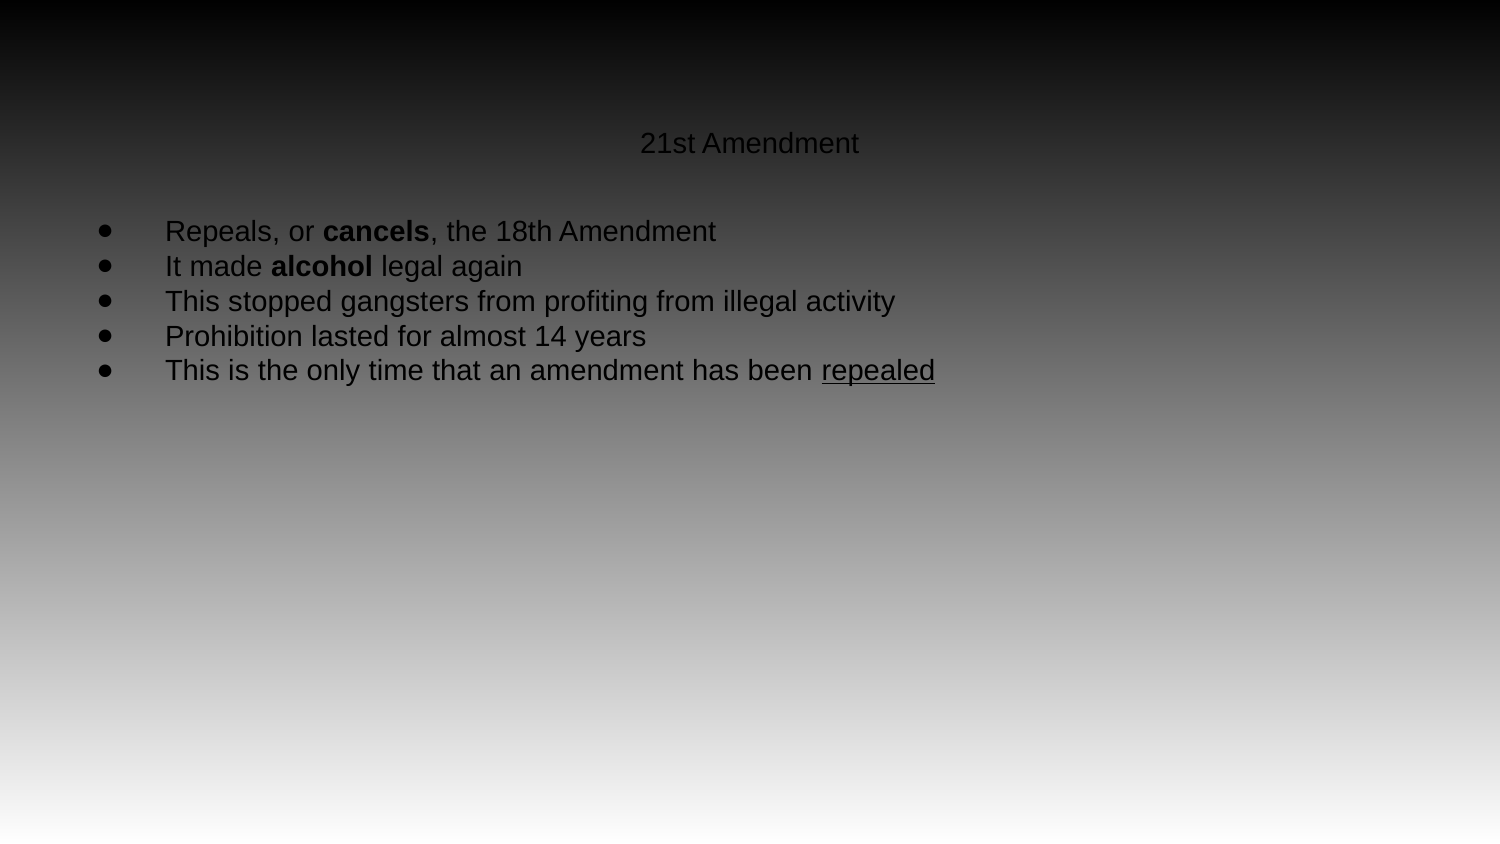

# 21st Amendment
Repeals, or cancels, the 18th Amendment
It made alcohol legal again
This stopped gangsters from profiting from illegal activity
Prohibition lasted for almost 14 years
This is the only time that an amendment has been repealed